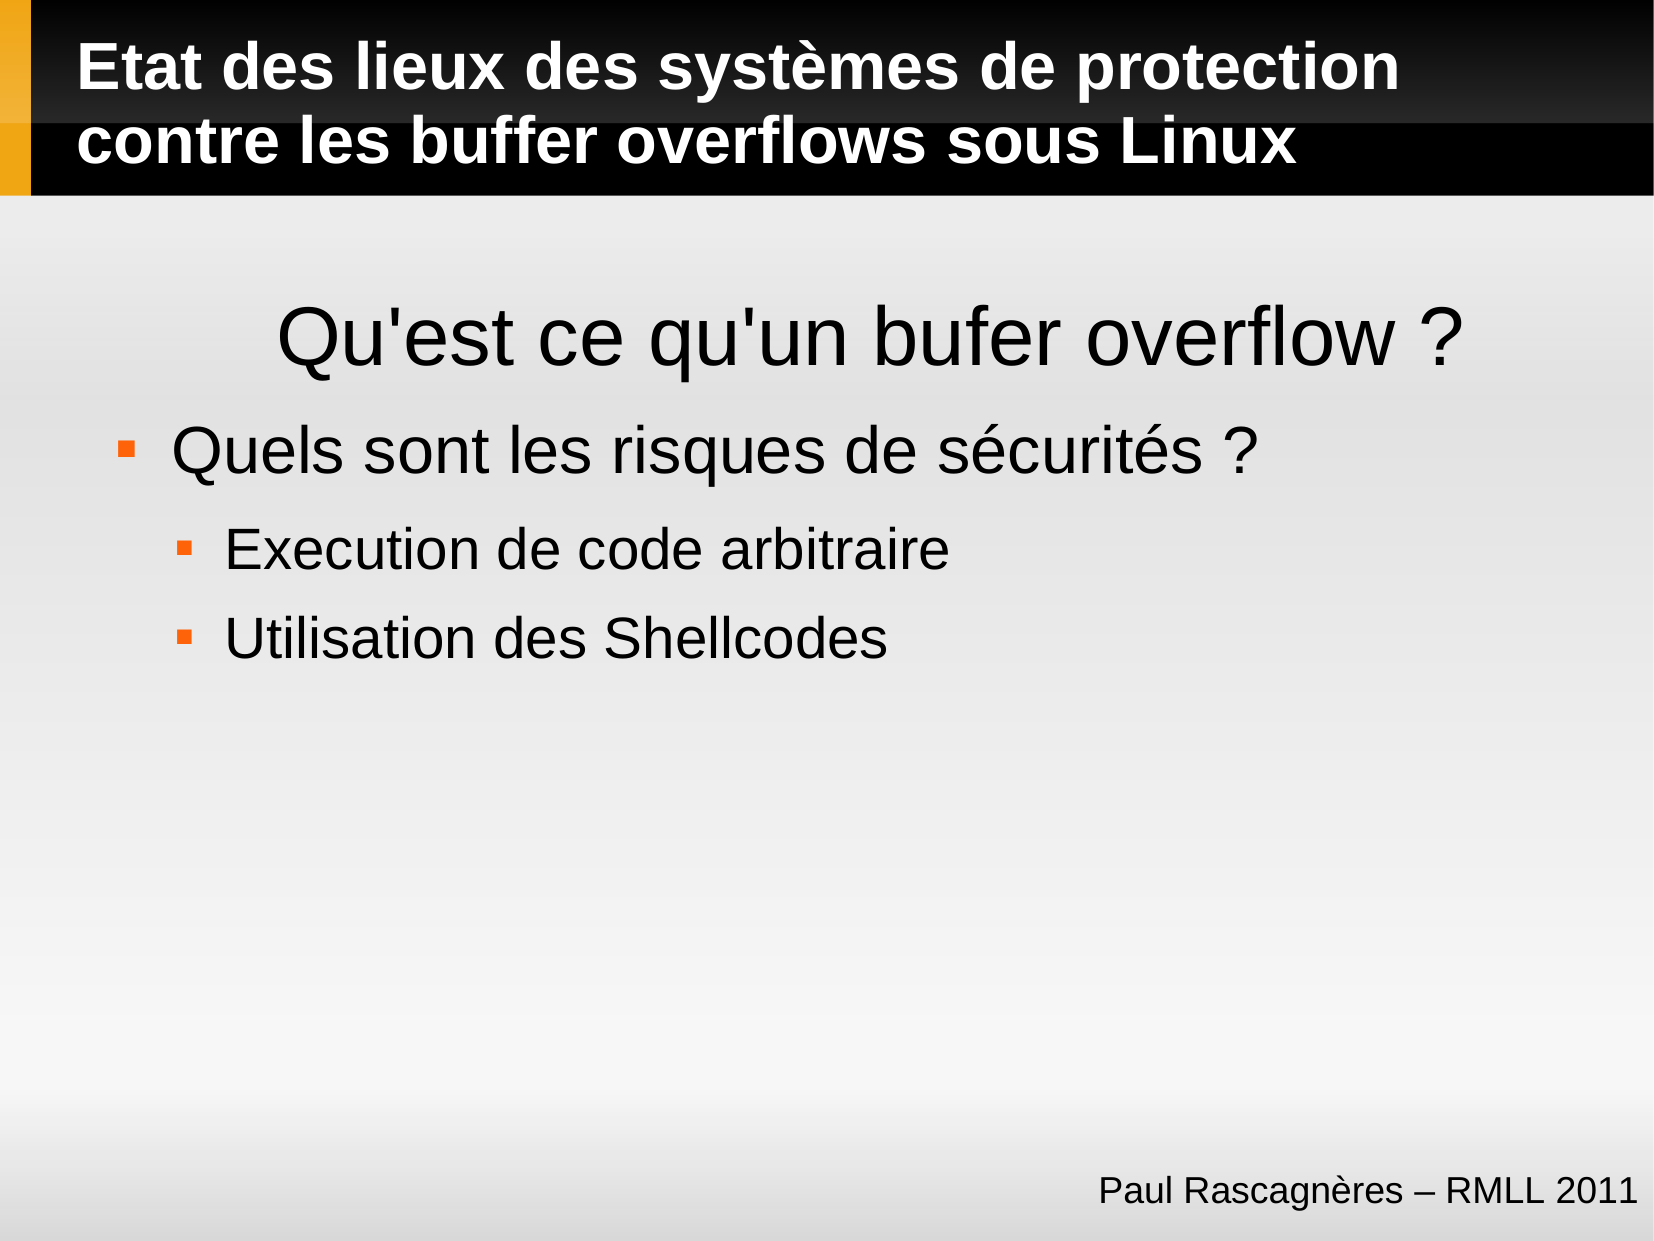

# Etat des lieux des systèmes de protection contre les buffer overflows sous Linux
Qu'est ce qu'un bufer overflow ?
Quels sont les risques de sécurités ?
Execution de code arbitraire
Utilisation des Shellcodes
Paul Rascagnères – RMLL 2011